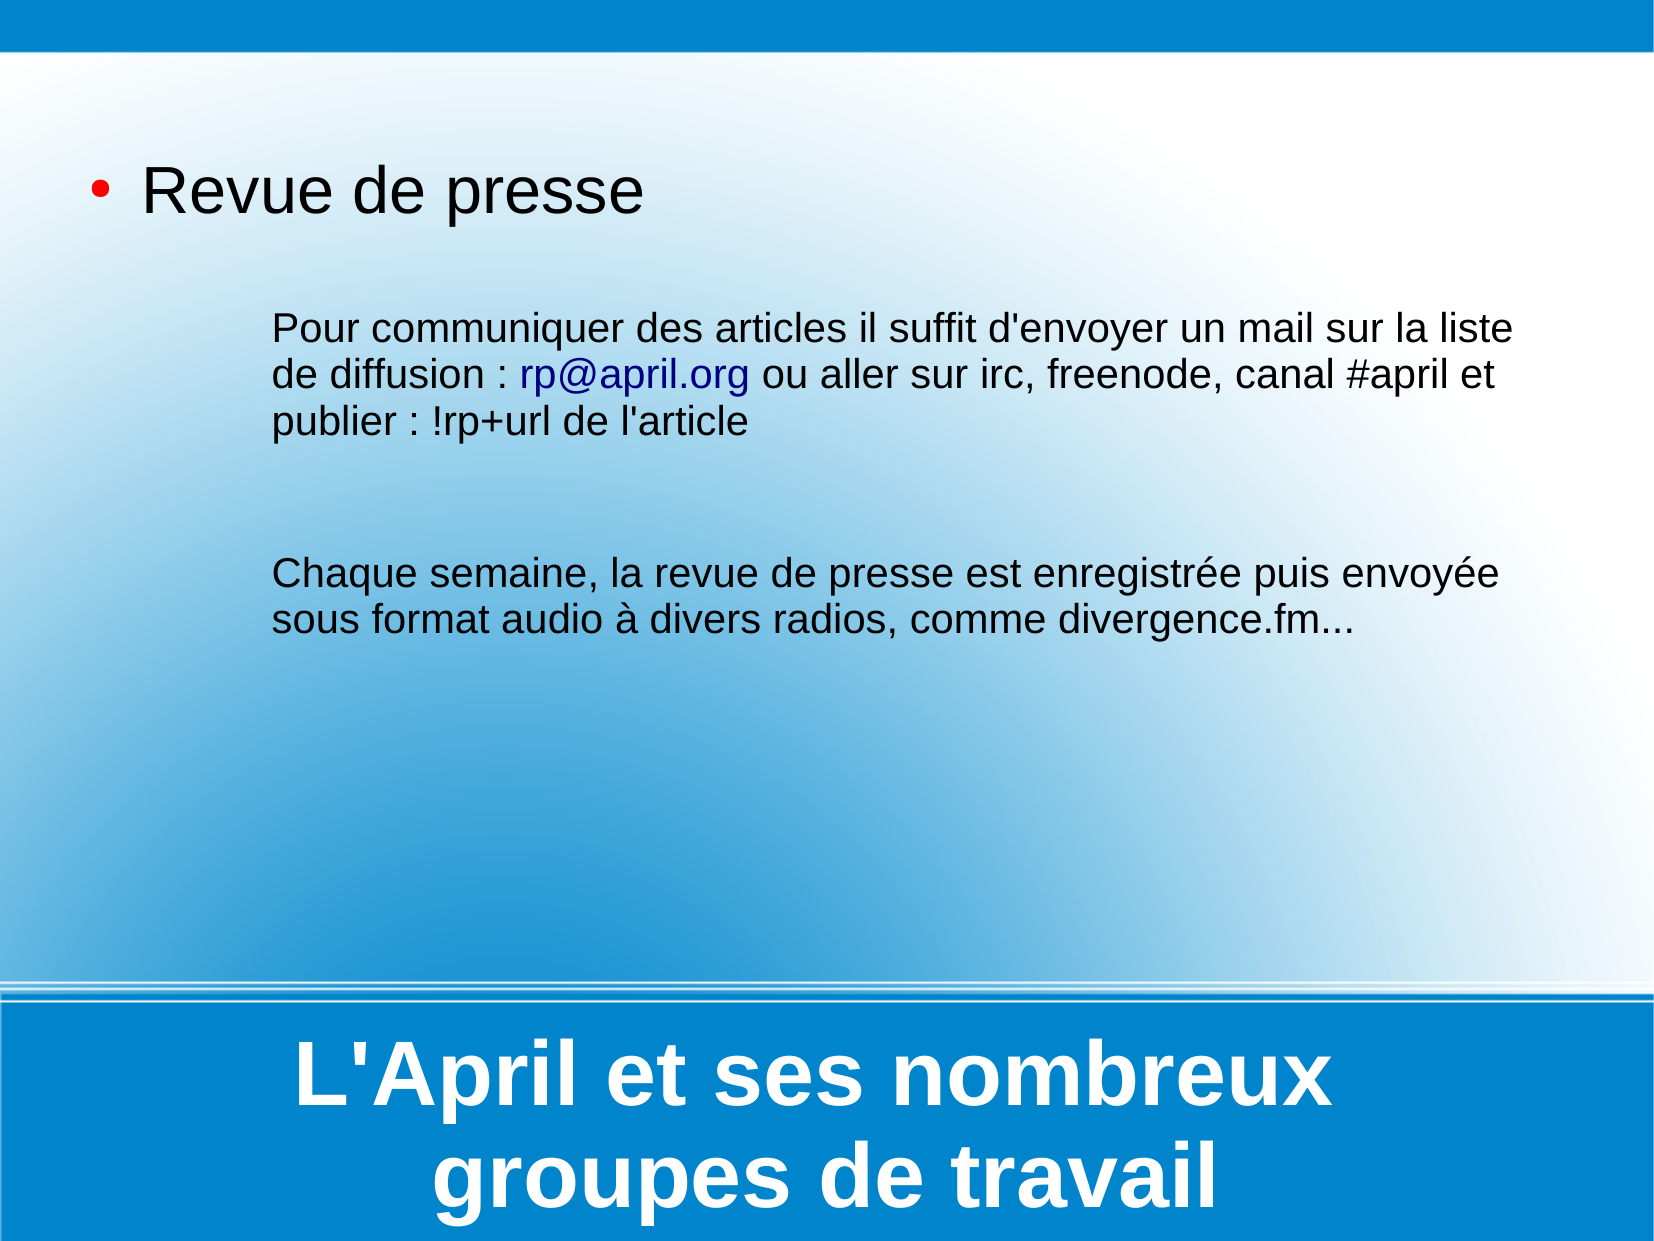

Revue de presse
Pour communiquer des articles il suffit d'envoyer un mail sur la liste de diffusion : rp@april.org ou aller sur irc, freenode, canal #april et publier : !rp+url de l'article
Chaque semaine, la revue de presse est enregistrée puis envoyée sous format audio à divers radios, comme divergence.fm...
# L'April et ses nombreux groupes de travail